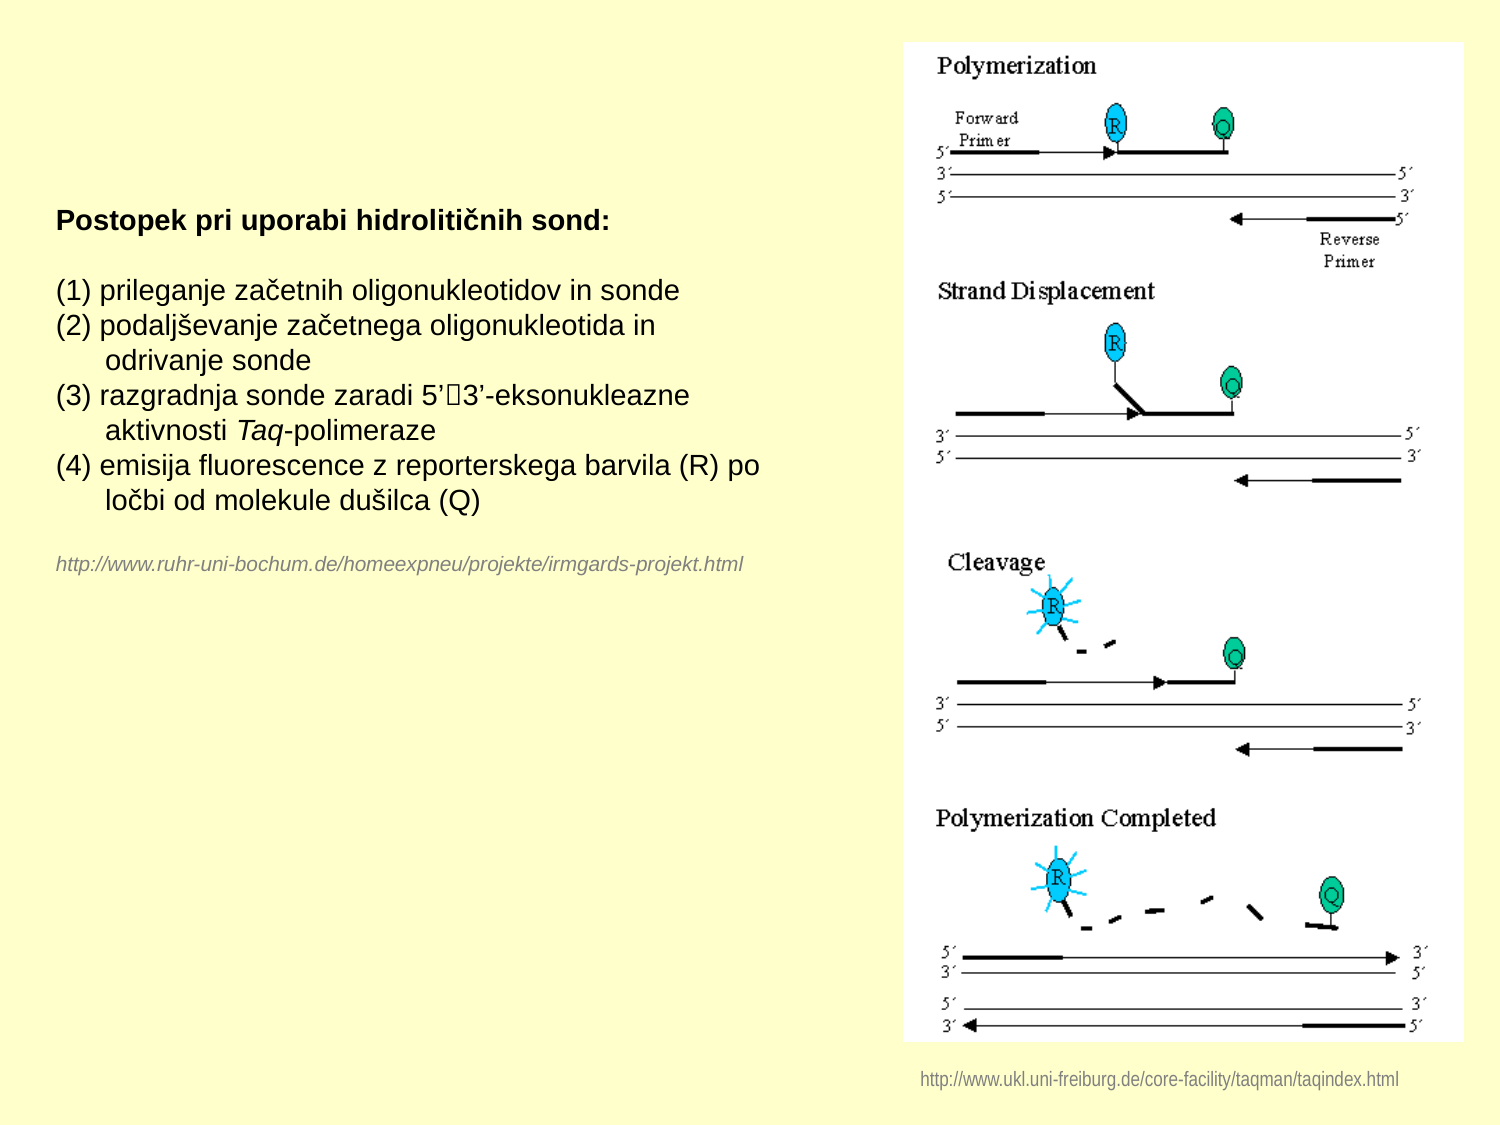

Postopek pri uporabi hidrolitičnih sond:
(1) prileganje začetnih oligonukleotidov in sonde
(2) podaljševanje začetnega oligonukleotida in
 odrivanje sonde
(3) razgradnja sonde zaradi 5’3’-eksonukleazne
 aktivnosti Taq-polimeraze
(4) emisija fluorescence z reporterskega barvila (R) po
 ločbi od molekule dušilca (Q)
http://www.ruhr-uni-bochum.de/homeexpneu/projekte/irmgards-projekt.html
http://www.ukl.uni-freiburg.de/core-facility/taqman/taqindex.html